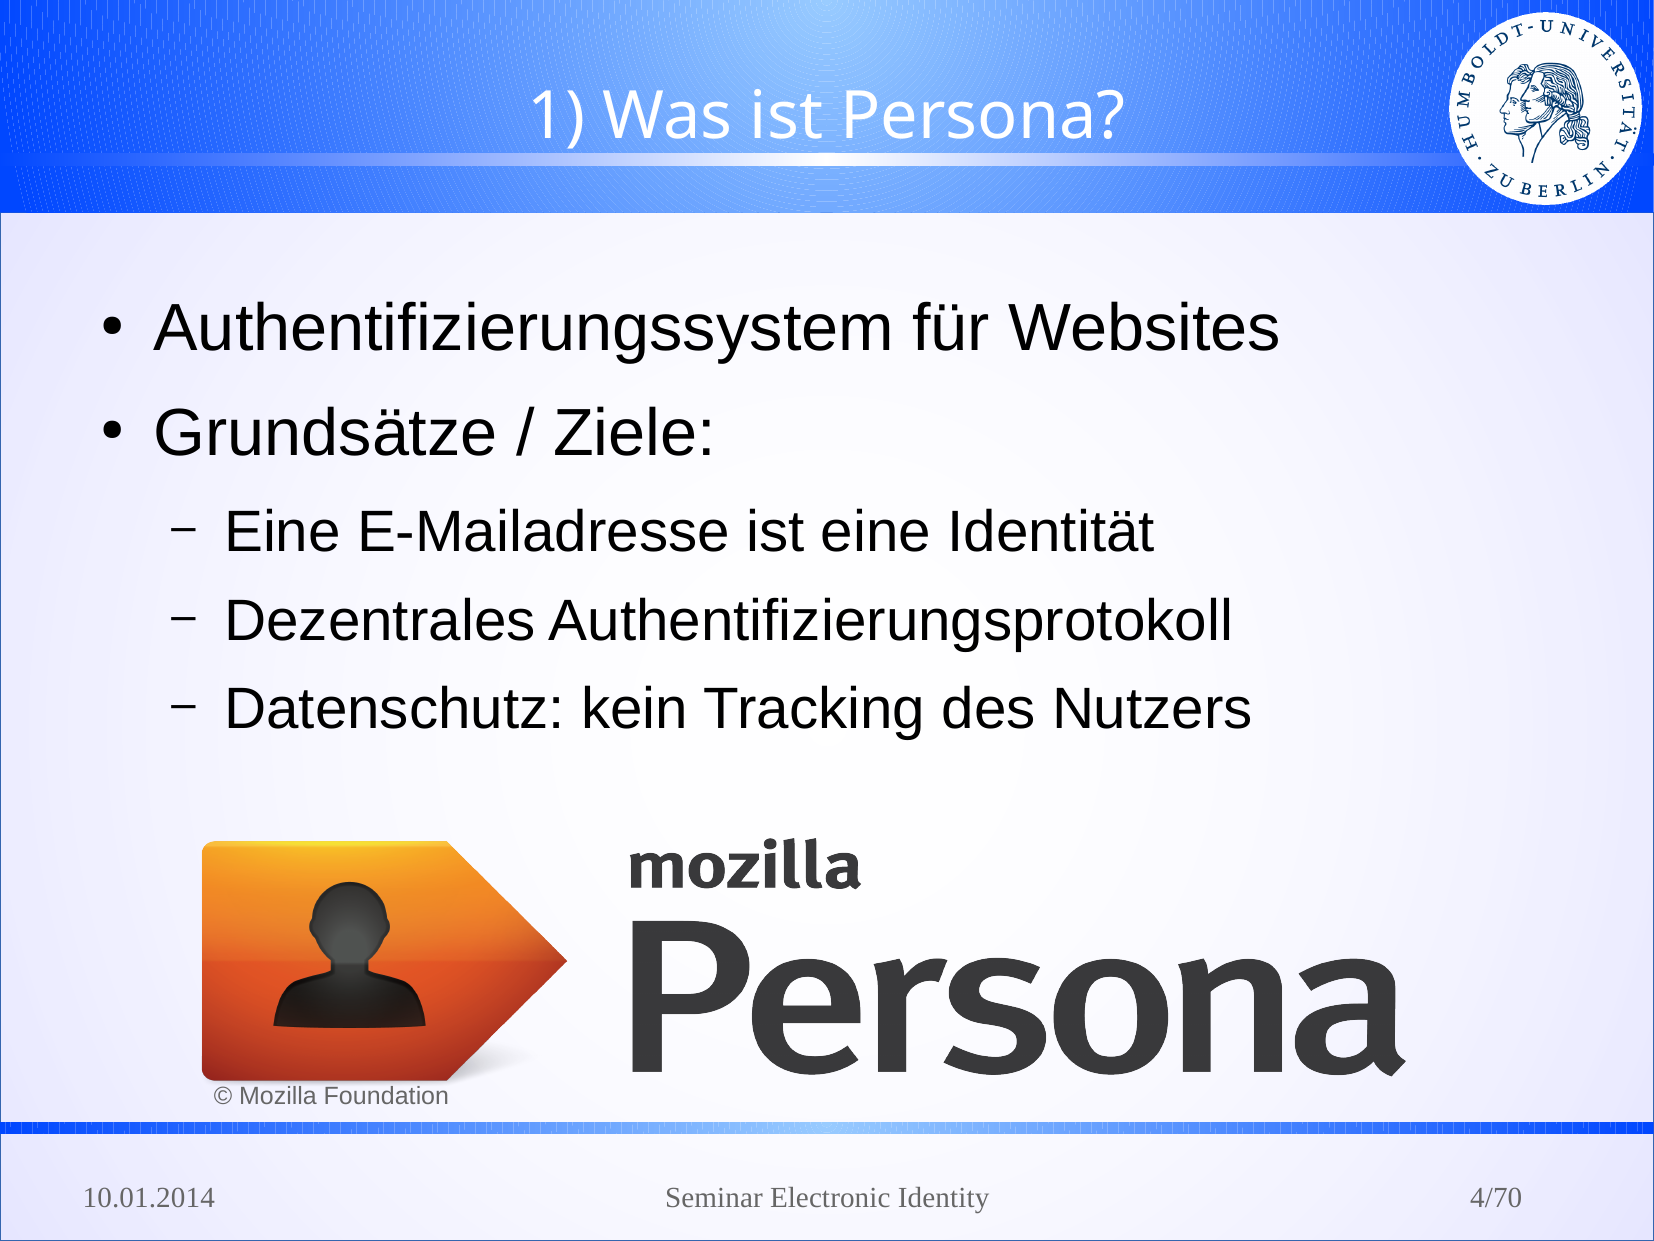

# 1) Was ist Persona?
Authentifizierungssystem für Websites
Grundsätze / Ziele:
Eine E-Mailadresse ist eine Identität
Dezentrales Authentifizierungsprotokoll
Datenschutz: kein Tracking des Nutzers
© Mozilla Foundation
10.01.2014
Seminar Electronic Identity